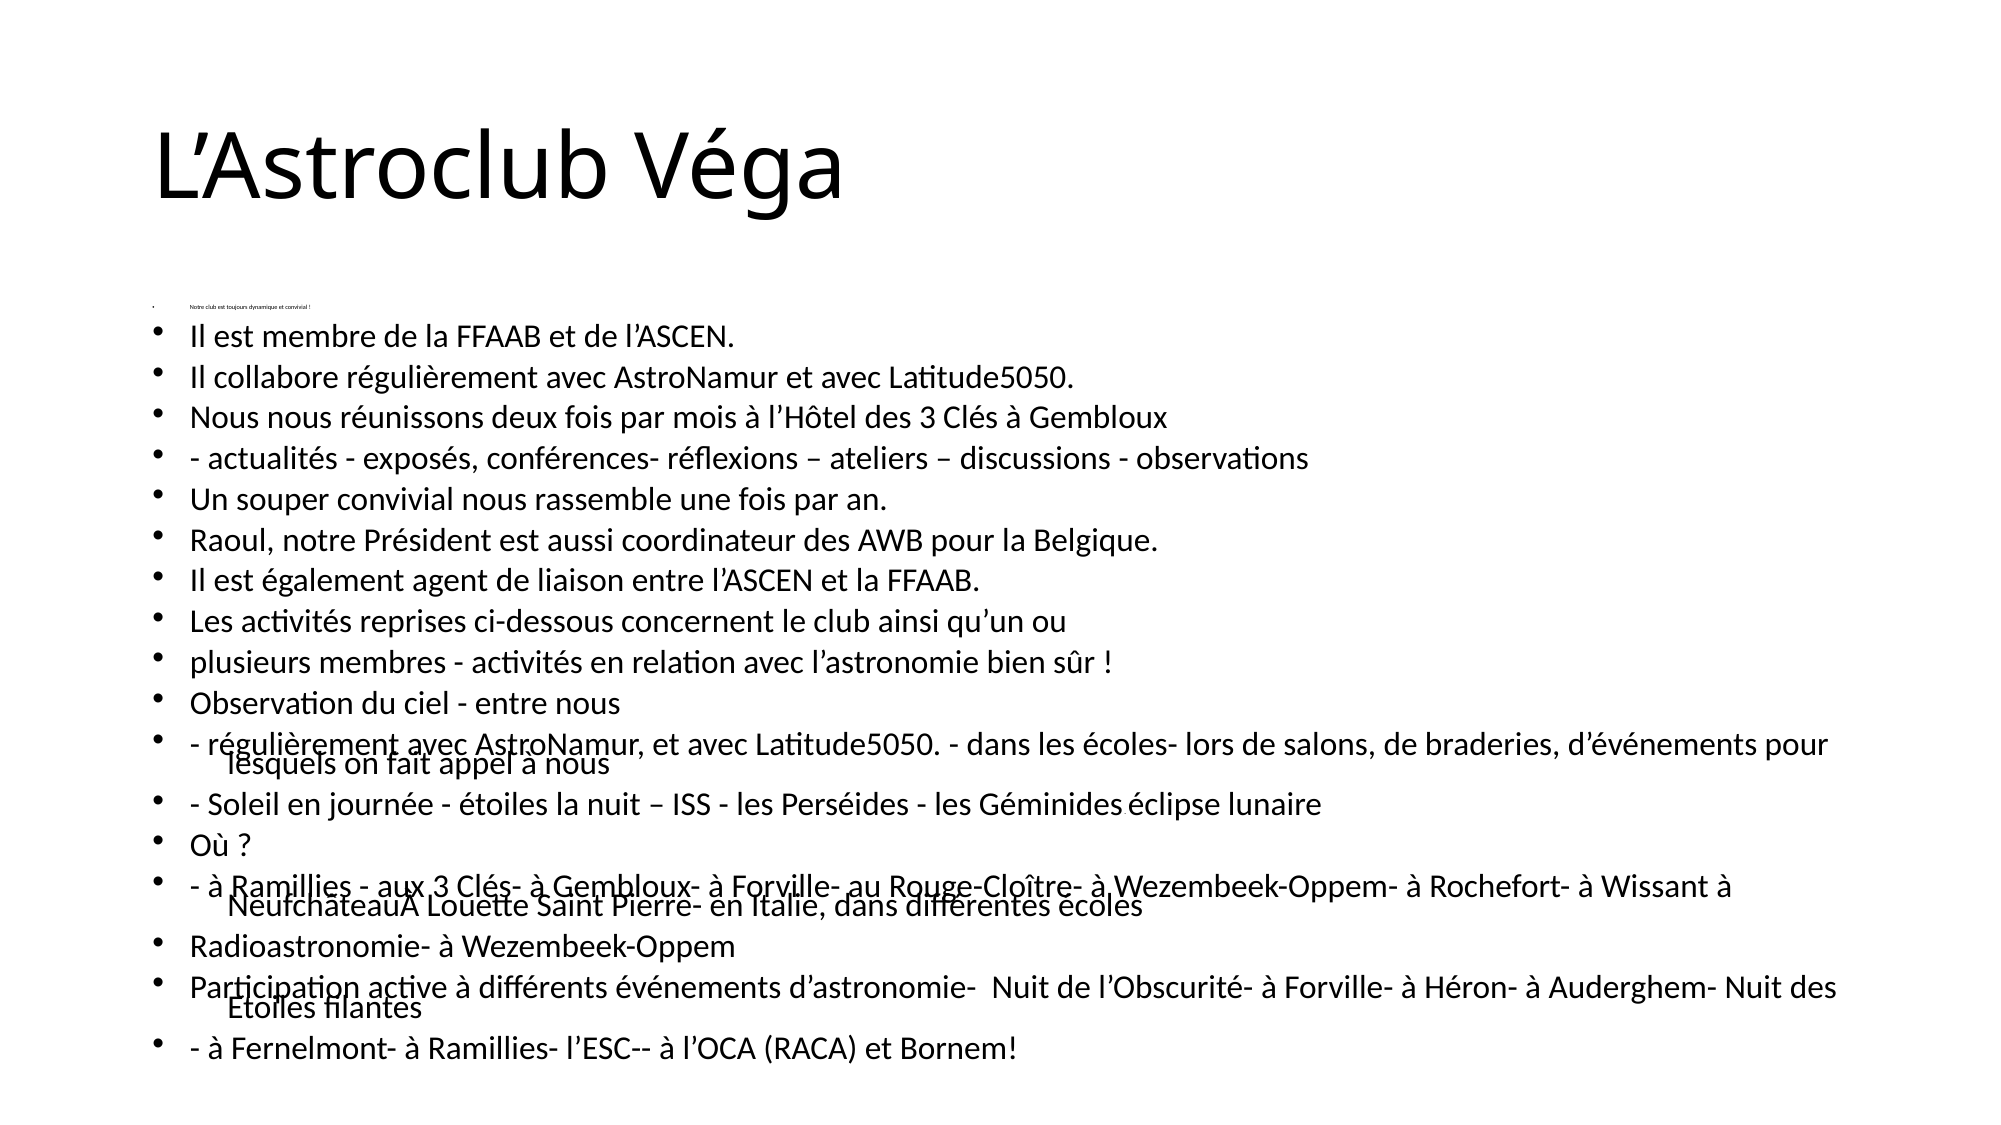

# L’Astroclub Véga
Notre club est toujours dynamique et convivial !
Il est membre de la FFAAB et de l’ASCEN.
Il collabore régulièrement avec AstroNamur et avec Latitude5050.
Nous nous réunissons deux fois par mois à l’Hôtel des 3 Clés à Gembloux
- actualités - exposés, conférences- réflexions – ateliers – discussions - observations
Un souper convivial nous rassemble une fois par an.
Raoul, notre Président est aussi coordinateur des AWB pour la Belgique.
Il est également agent de liaison entre l’ASCEN et la FFAAB.
Les activités reprises ci-dessous concernent le club ainsi qu’un ou
plusieurs membres - activités en relation avec l’astronomie bien sûr !
Observation du ciel - entre nous
- régulièrement avec AstroNamur, et avec Latitude5050. - dans les écoles- lors de salons, de braderies, d’événements pour lesquels on fait appel à nous
- Soleil en journée - étoiles la nuit – ISS - les Perséides - les Géminides- éclipse lunaire
Où ?
- à Ramillies - aux 3 Clés- à Gembloux- à Forville- au Rouge-Cloître- à Wezembeek-Oppem- à Rochefort- à Wissant à NeufchâteauÀ Louette Saint Pierre- en Italie, dans différentes écoles
Radioastronomie- à Wezembeek-Oppem
Participation active à différents événements d’astronomie- Nuit de l’Obscurité- à Forville- à Héron- à Auderghem- Nuit des Etoiles filantes
- à Fernelmont- à Ramillies- l’ESC-- à l’OCA (RACA) et Bornem!